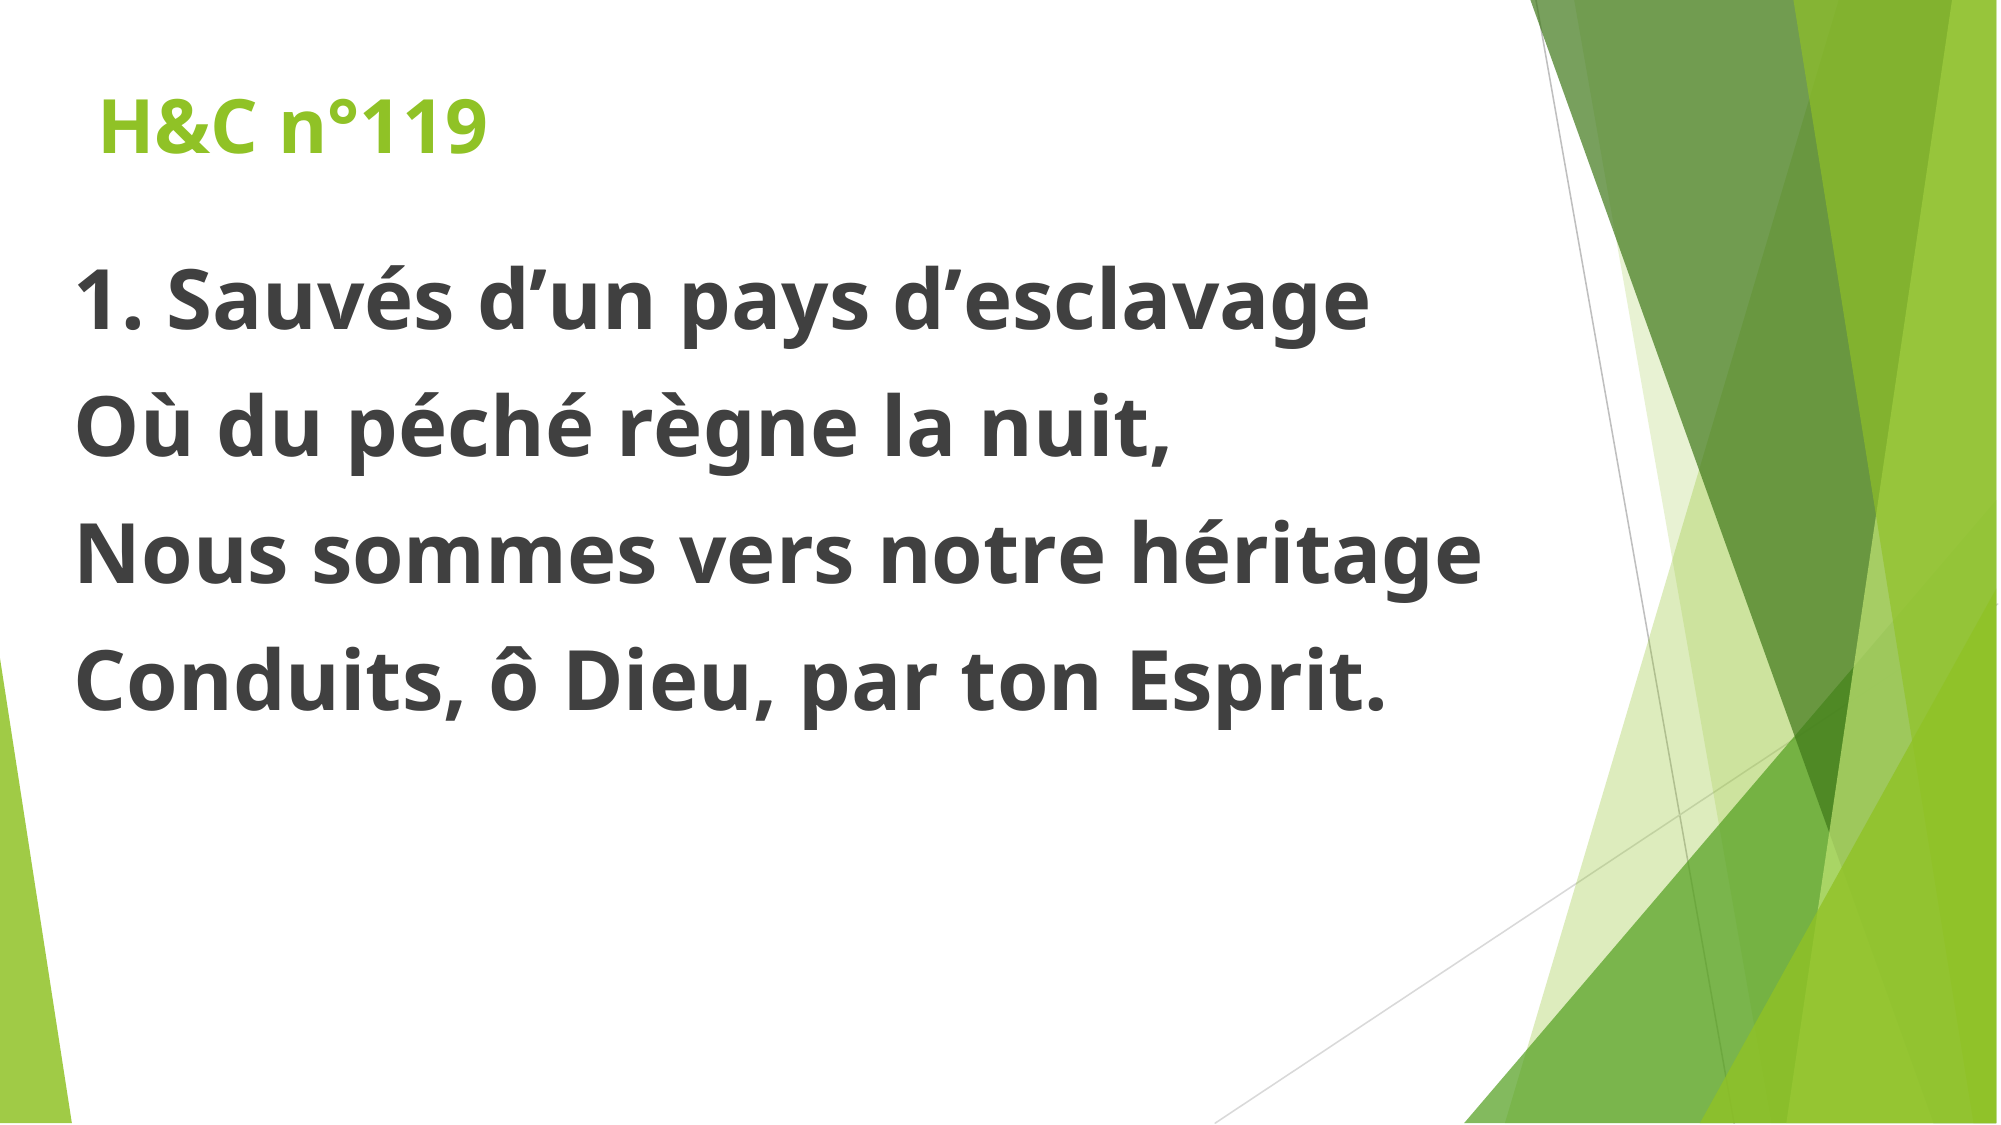

H&C n°119
1. Sauvés d’un pays d’esclavage
Où du péché règne la nuit,
Nous sommes vers notre héritage
Conduits, ô Dieu, par ton Esprit.